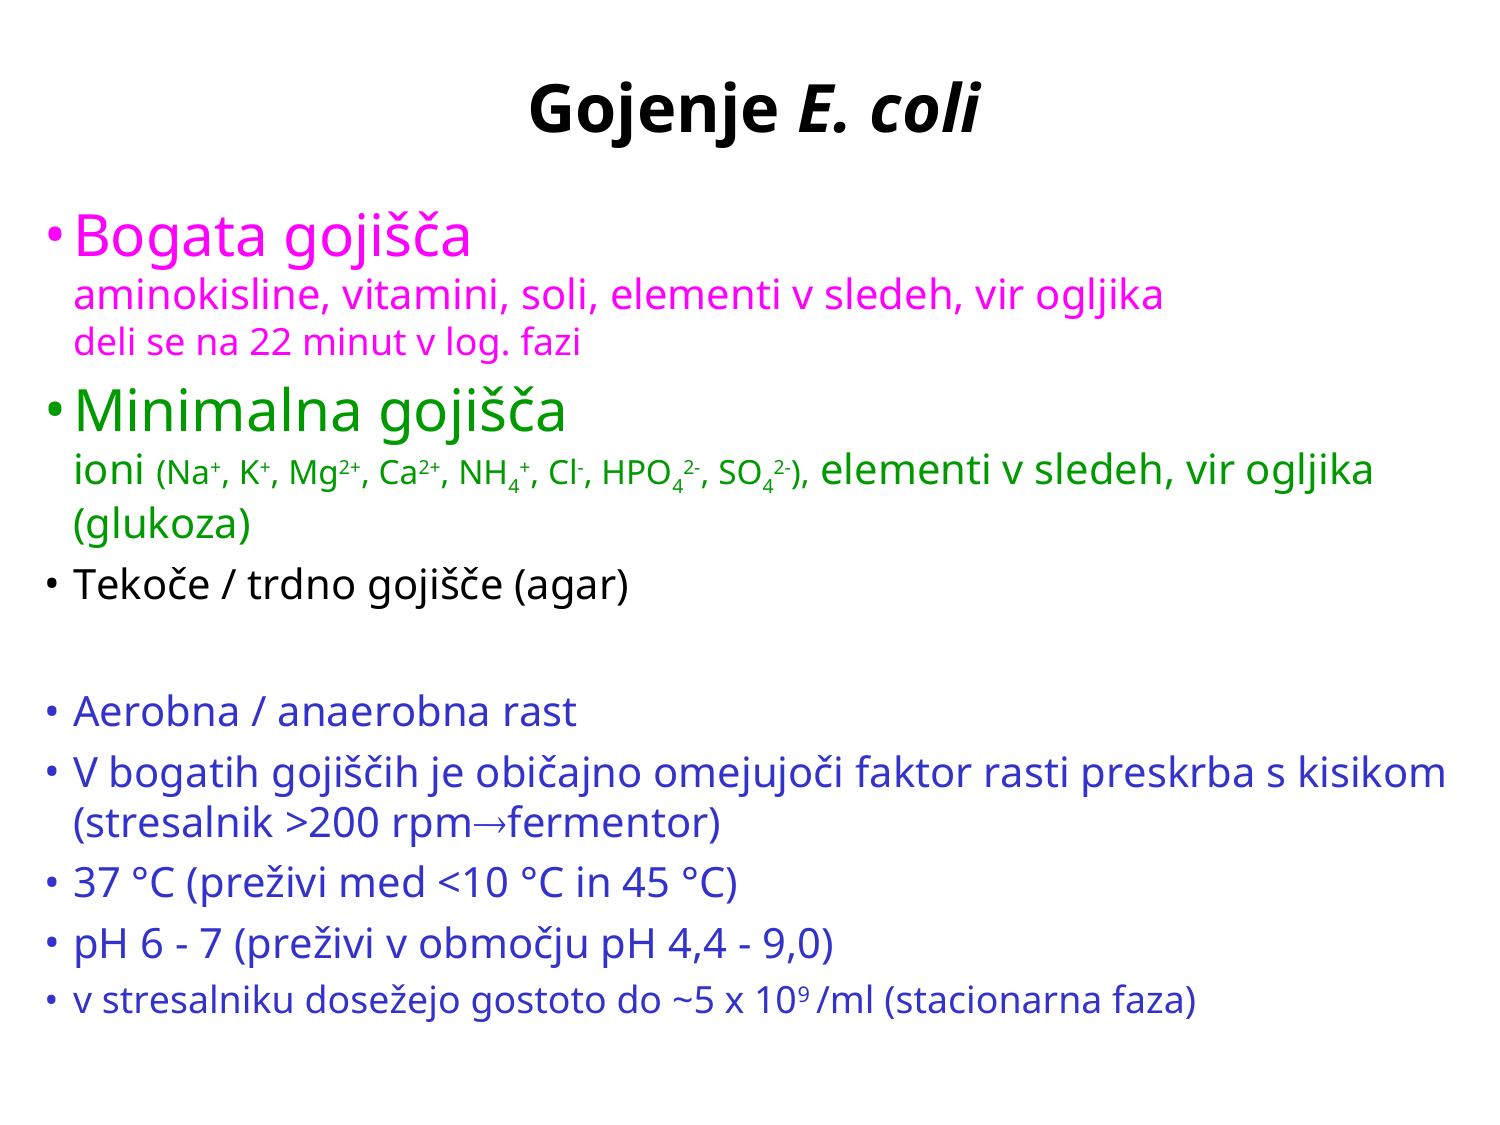

# Gojenje E. coli
Bogata gojišča
aminokisline, vitamini, soli, elementi v sledeh, vir ogljika
deli se na 22 minut v log. fazi
Minimalna gojišča
ioni (Na+, K+, Mg2+, Ca2+, NH4+, Cl-, HPO42-, SO42-), elementi v sledeh, vir ogljika (glukoza)
Tekoče / trdno gojišče (agar)
Aerobna / anaerobna rast
V bogatih gojiščih je običajno omejujoči faktor rasti preskrba s kisikom
(stresalnik >200 rpmfermentor)
37 °C (preživi med <10 °C in 45 °C)
pH 6 - 7 (preživi v območju pH 4,4 - 9,0)
v stresalniku dosežejo gostoto do ~5 x 109 /ml (stacionarna faza)